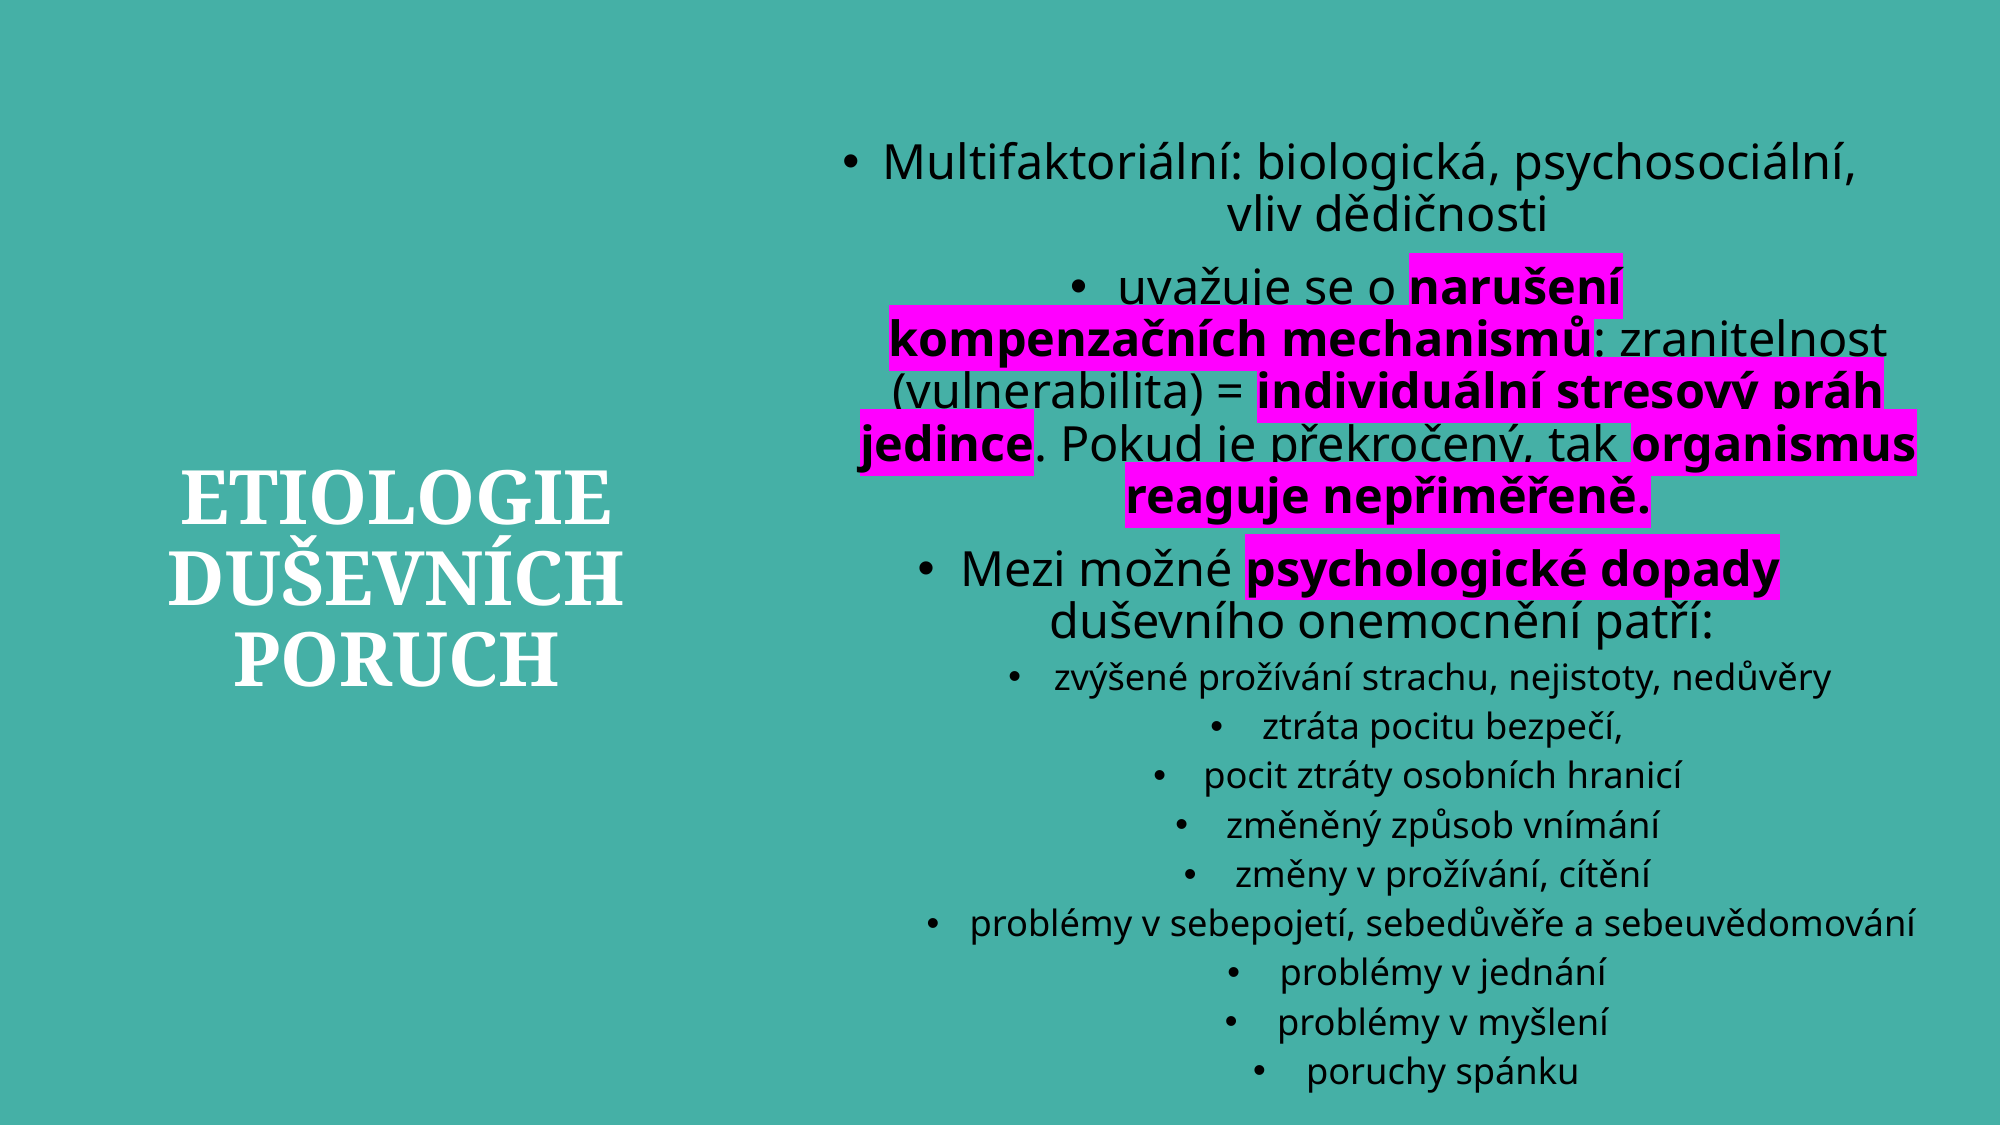

Multifaktoriální: biologická, psychosociální, vliv dědičnosti
uvažuje se o narušení kompenzačních mechanismů: zranitelnost (vulnerabilita) = individuální stresový práh jedince. Pokud je překročený, tak organismus reaguje nepřiměřeně.
Mezi možné psychologické dopady duševního onemocnění patří:
zvýšené prožívání strachu, nejistoty, nedůvěry
ztráta pocitu bezpečí,
pocit ztráty osobních hranicí
změněný způsob vnímání
změny v prožívání, cítění
problémy v sebepojetí, sebedůvěře a sebeuvědomování
problémy v jednání
problémy v myšlení
poruchy spánku
# ETIOLOGIE DUŠEVNÍCH PORUCH